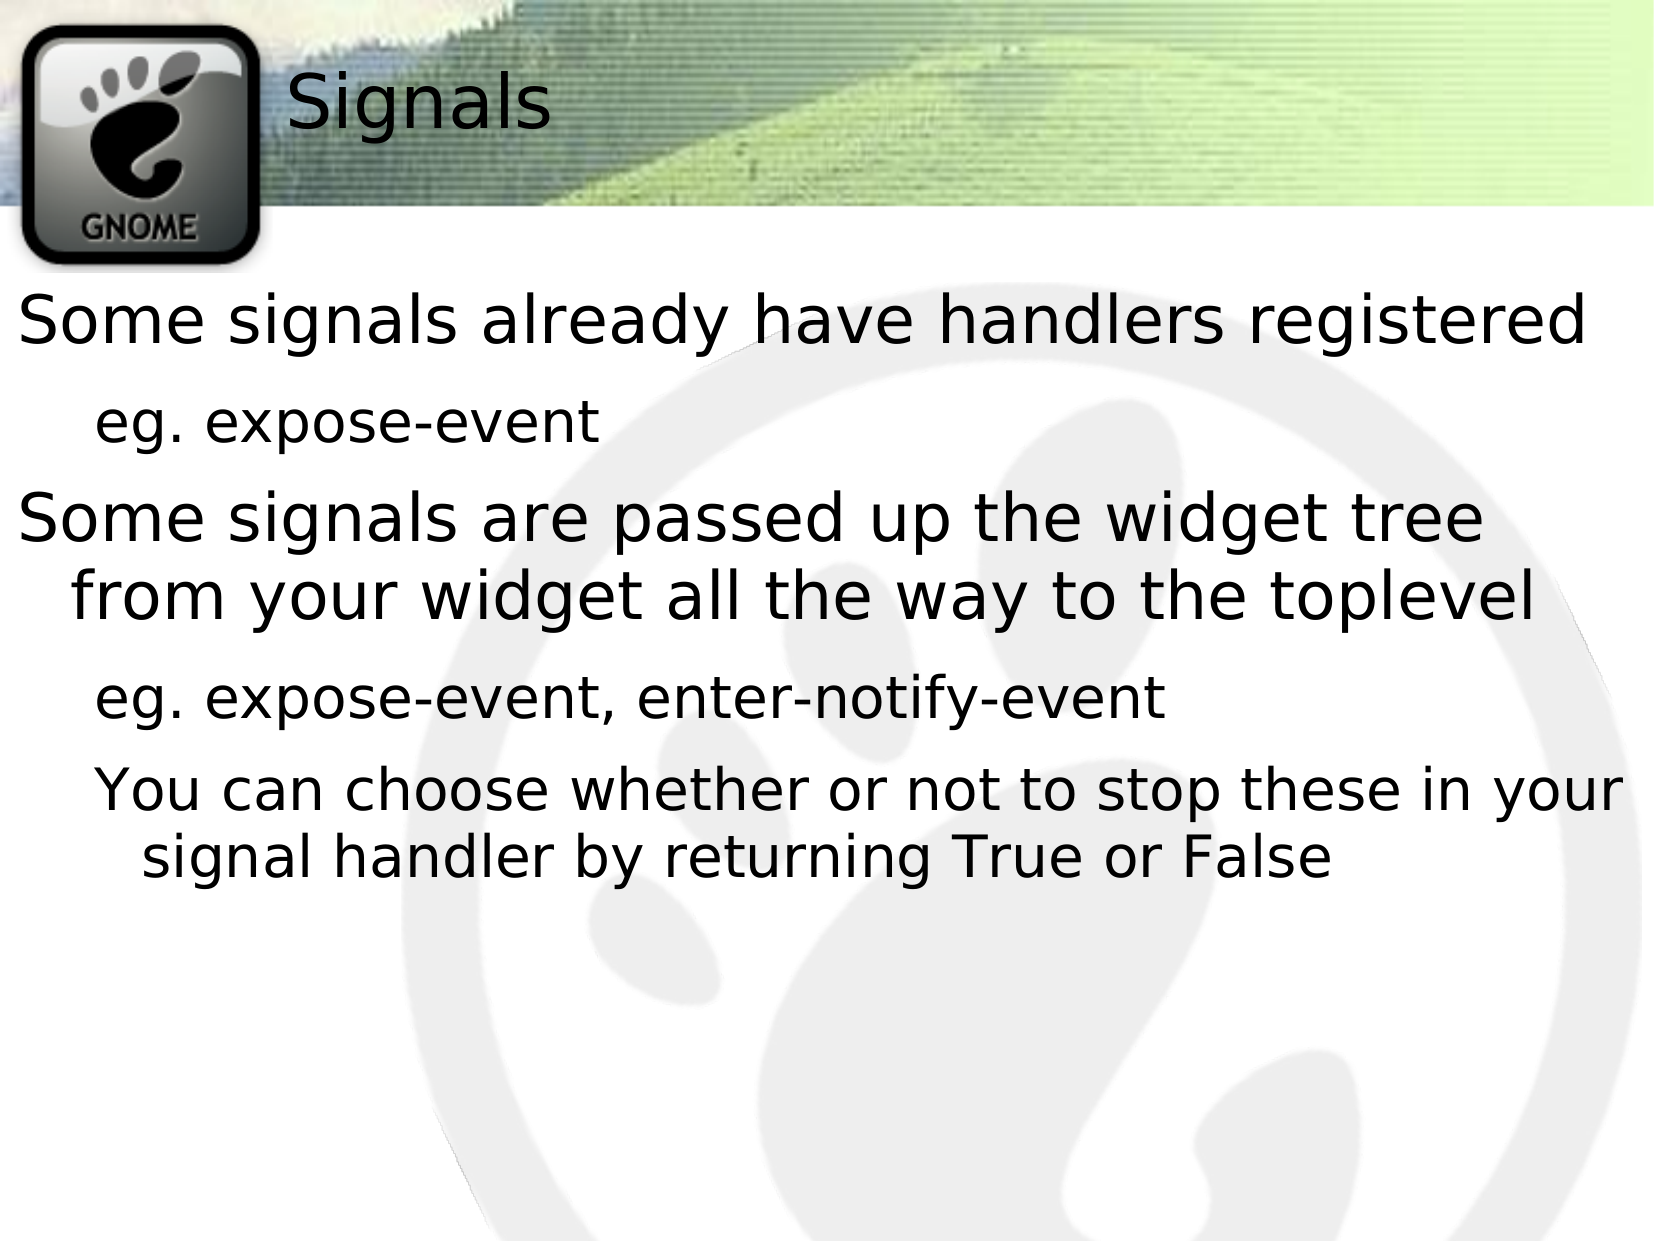

# Signals
Some signals already have handlers registered
eg. expose-event
Some signals are passed up the widget tree from your widget all the way to the toplevel
eg. expose-event, enter-notify-event
You can choose whether or not to stop these in your signal handler by returning True or False